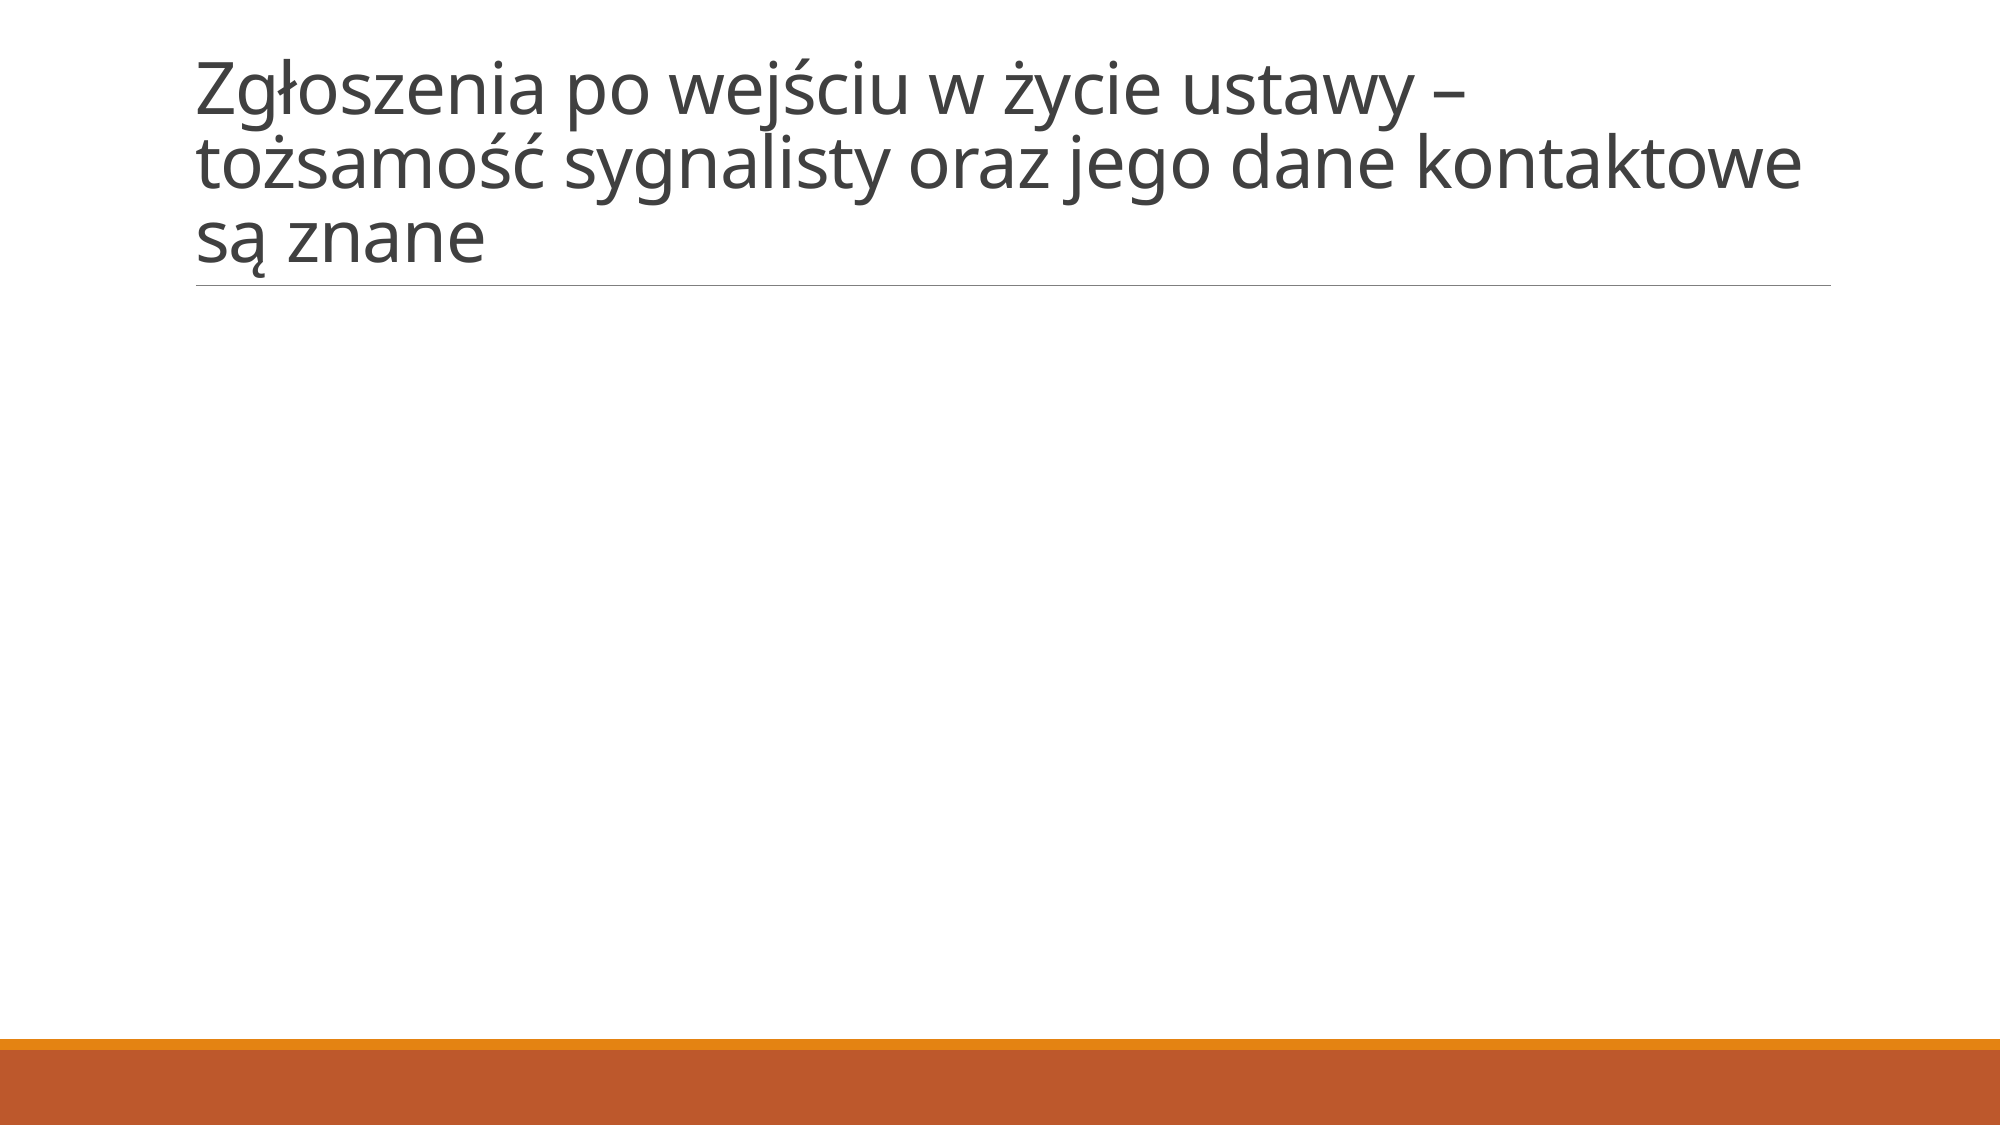

# Zgłoszenia po wejściu w życie ustawy – tożsamość sygnalisty oraz jego dane kontaktowe są znane